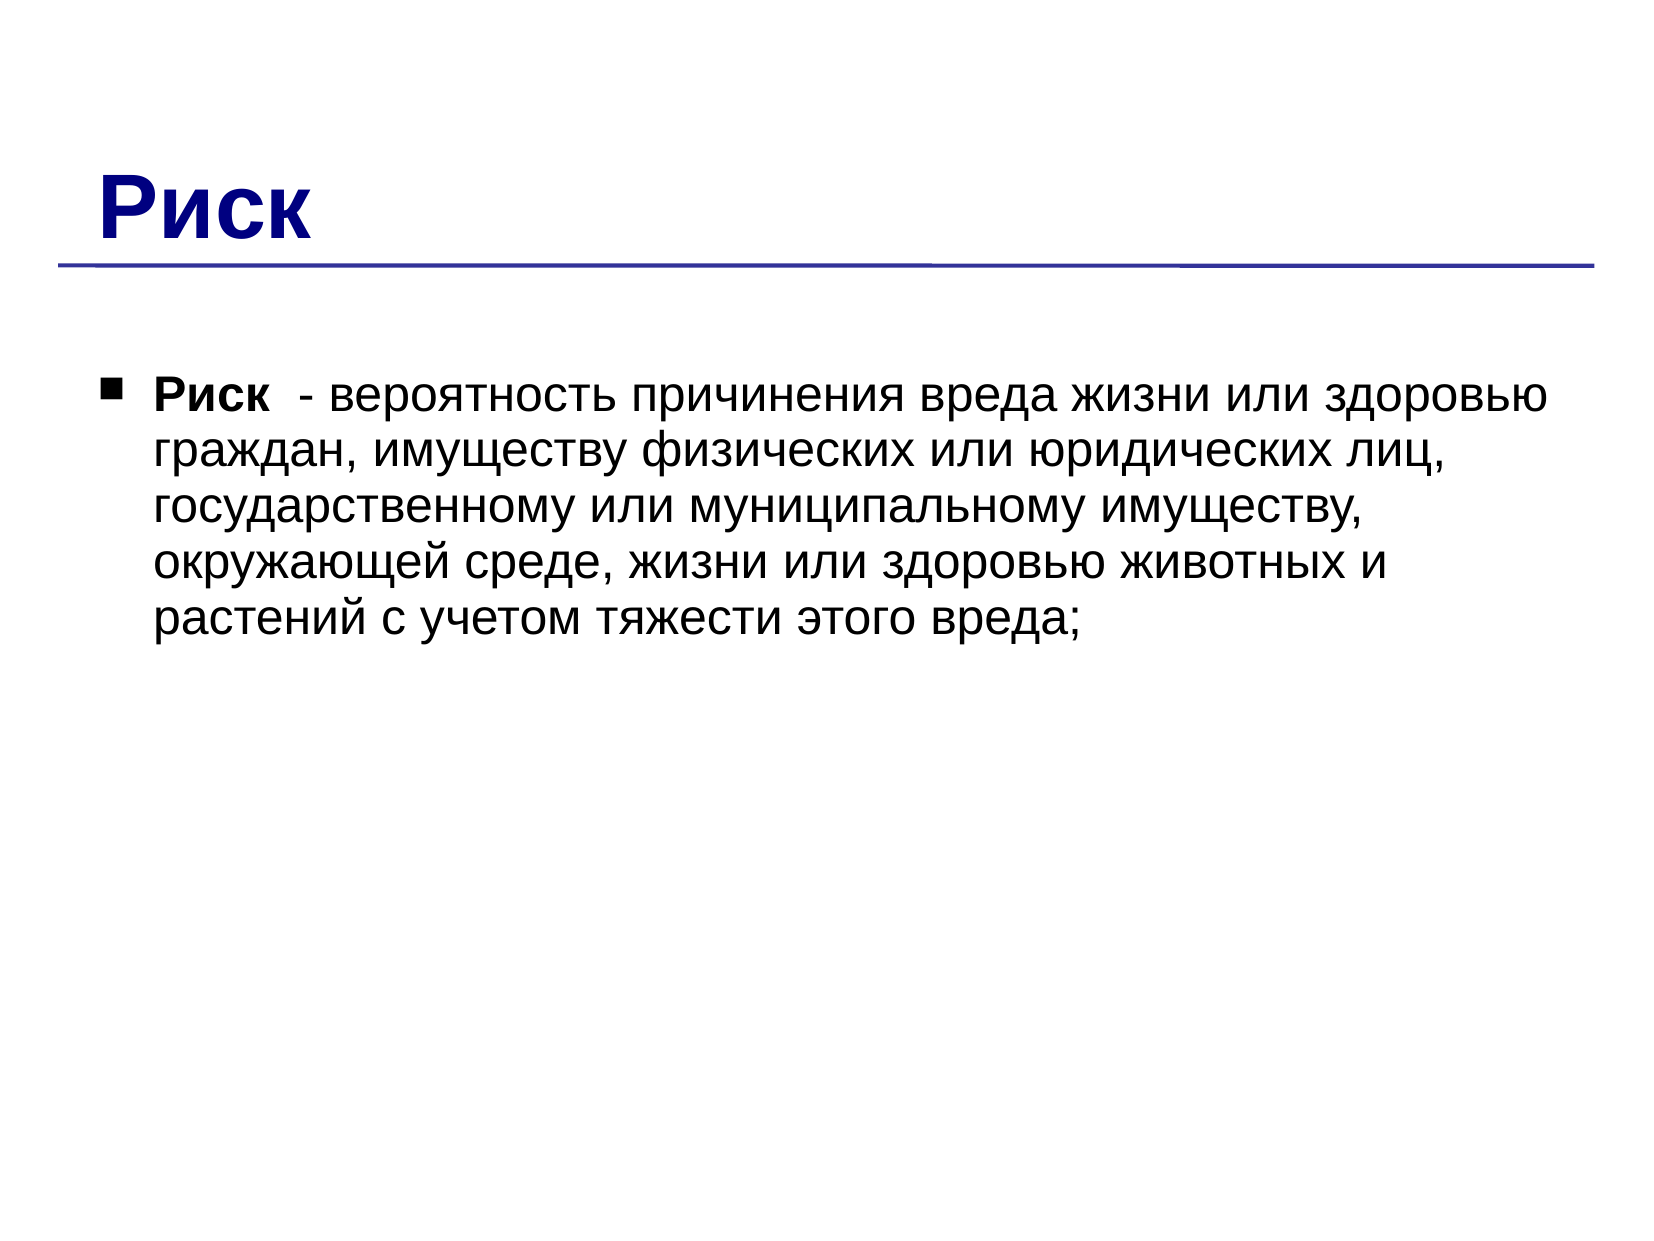

# Риск
Риск - вероятность причинения вреда жизни или здоровью граждан, имуществу физических или юридических лиц, государственному или муниципальному имуществу, окружающей среде, жизни или здоровью животных и растений с учетом тяжести этого вреда;